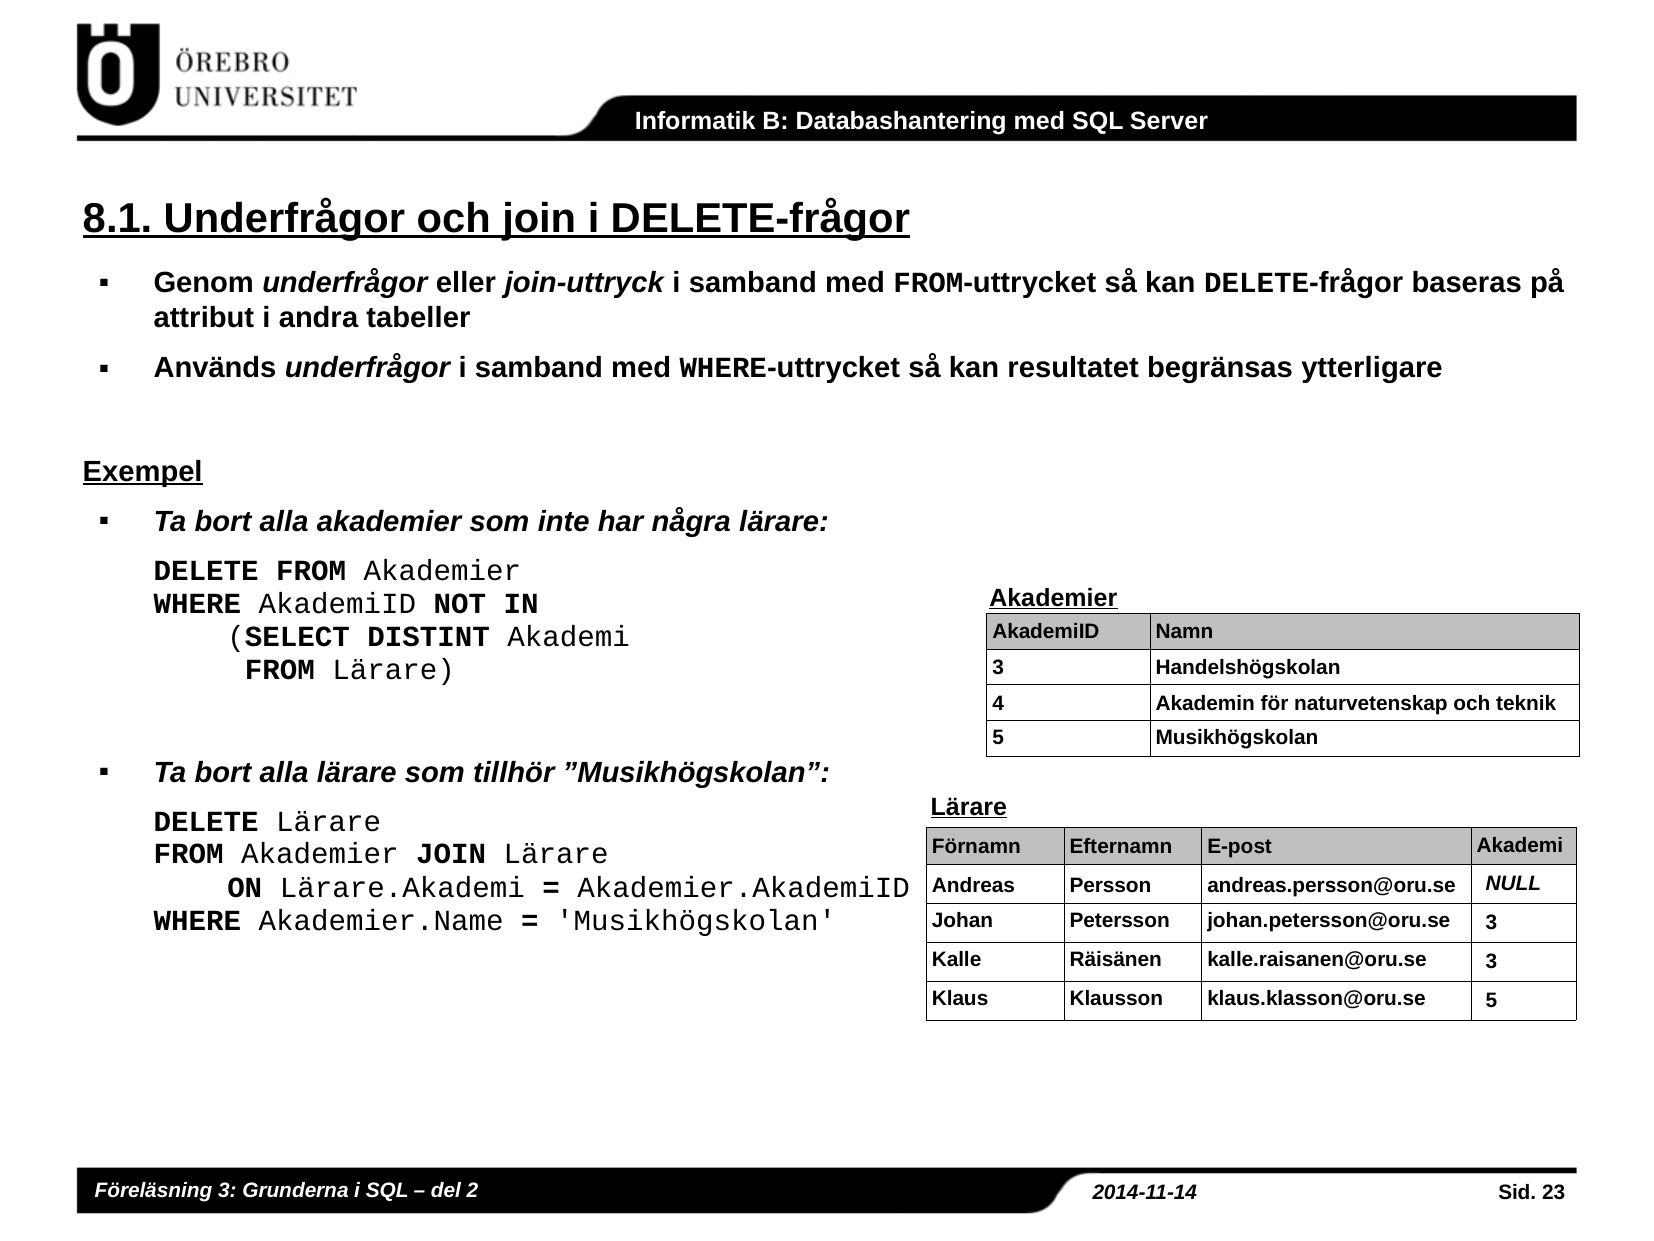

# 8.1. Underfrågor och join i DELETE-frågor
Genom underfrågor eller join-uttryck i samband med FROM-uttrycket så kan DELETE-frågor baseras på attribut i andra tabeller
Används underfrågor i samband med WHERE-uttrycket så kan resultatet begränsas ytterligare
Exempel
Ta bort alla akademier som inte har några lärare:
DELETE FROM Akademier
WHERE AkademiID NOT IN
	(SELECT DISTINT Akademi
	 FROM Lärare)
Ta bort alla lärare som tillhör ”Musikhögskolan”:
DELETE Lärare
FROM Akademier JOIN Lärare
	ON Lärare.Akademi = Akademier.AkademiID
WHERE Akademier.Name = 'Musikhögskolan'
Akademier
| AkademiID | Namn |
| --- | --- |
| 3 | Handelshögskolan |
| 4 | Akademin för naturvetenskap och teknik |
| 5 | Musikhögskolan |
Lärare
| Förnamn | Efternamn | E-post | Akademi |
| --- | --- | --- | --- |
| Andreas | Persson | andreas.persson@oru.se | NULL |
| Johan | Petersson | johan.petersson@oru.se | 3 |
| Kalle | Räisänen | kalle.raisanen@oru.se | 3 |
| Klaus | Klausson | klaus.klasson@oru.se | 5 |
Föreläsning 3: Grunderna i SQL – del 2
2014-11-14
23